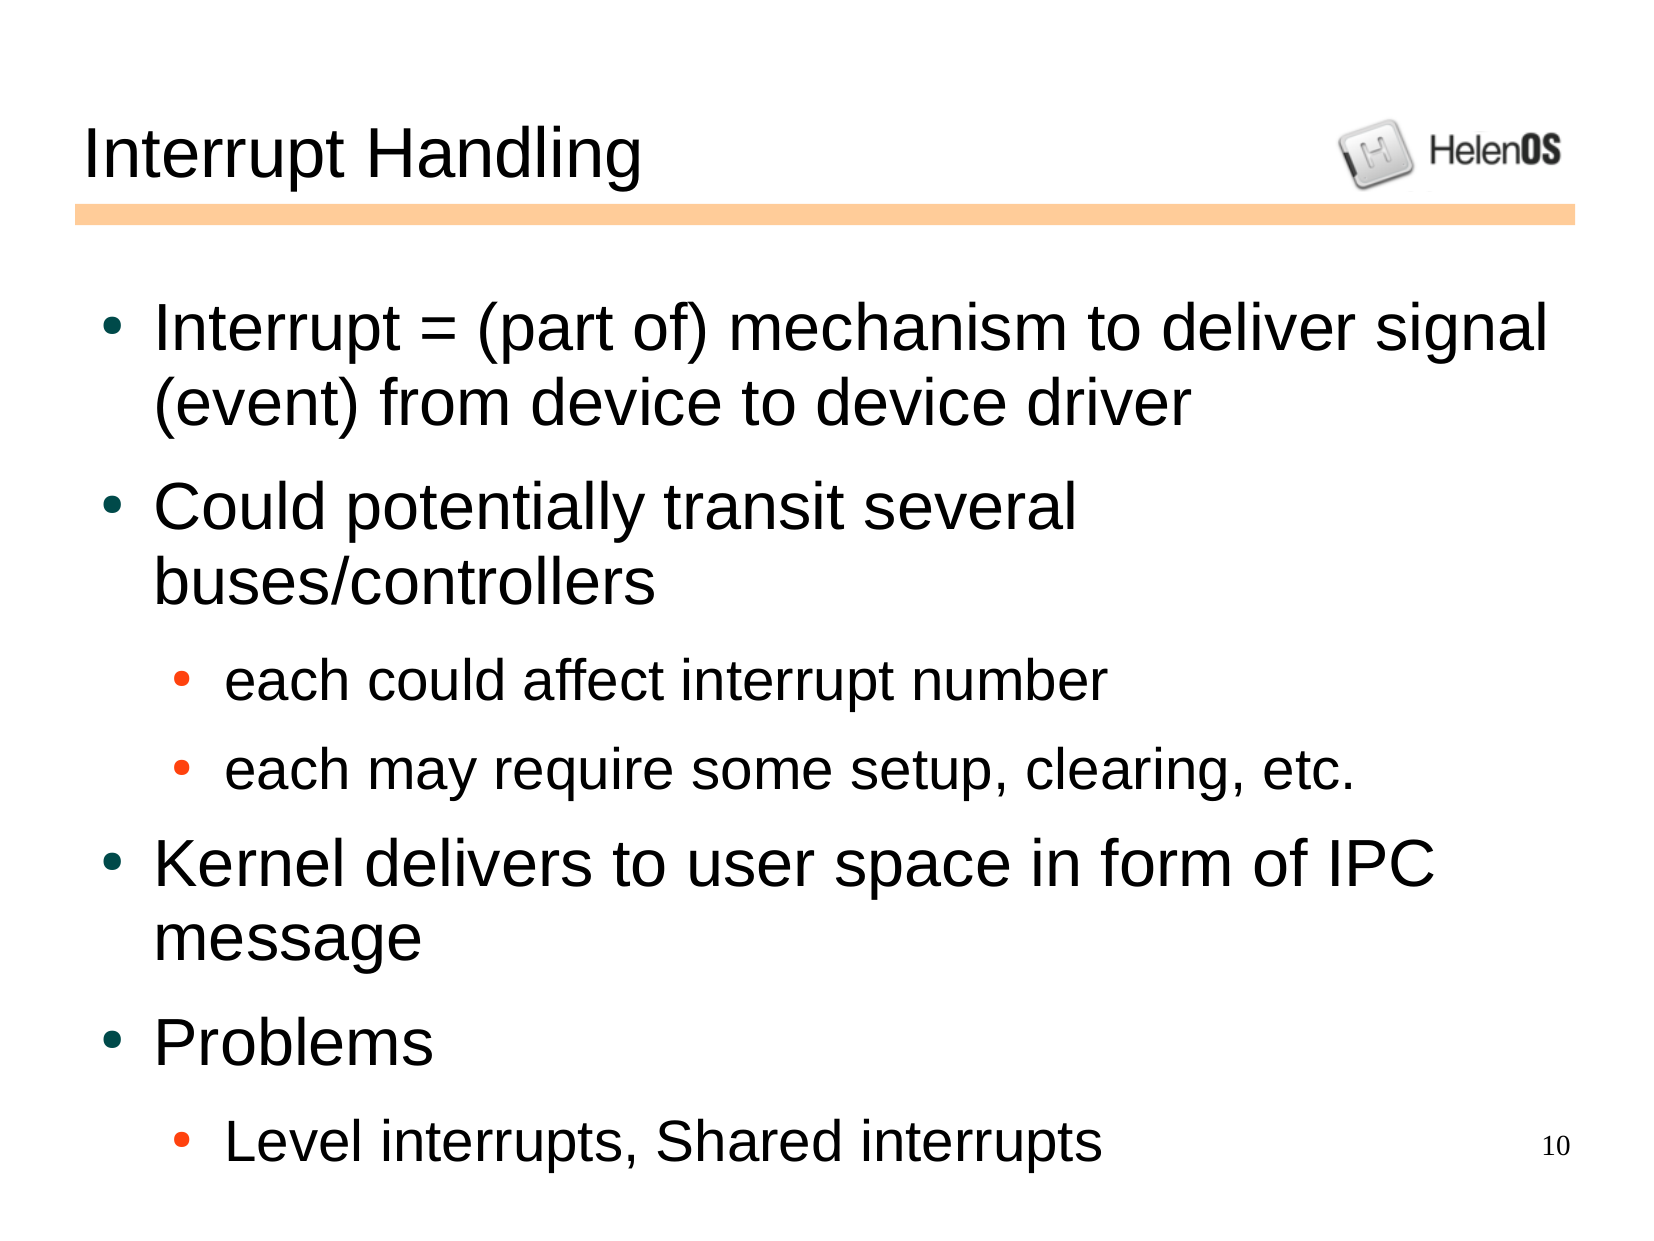

# Interrupt Handling
Interrupt = (part of) mechanism to deliver signal (event) from device to device driver
Could potentially transit several buses/controllers
each could affect interrupt number
each may require some setup, clearing, etc.
Kernel delivers to user space in form of IPC message
Problems
Level interrupts, Shared interrupts
10